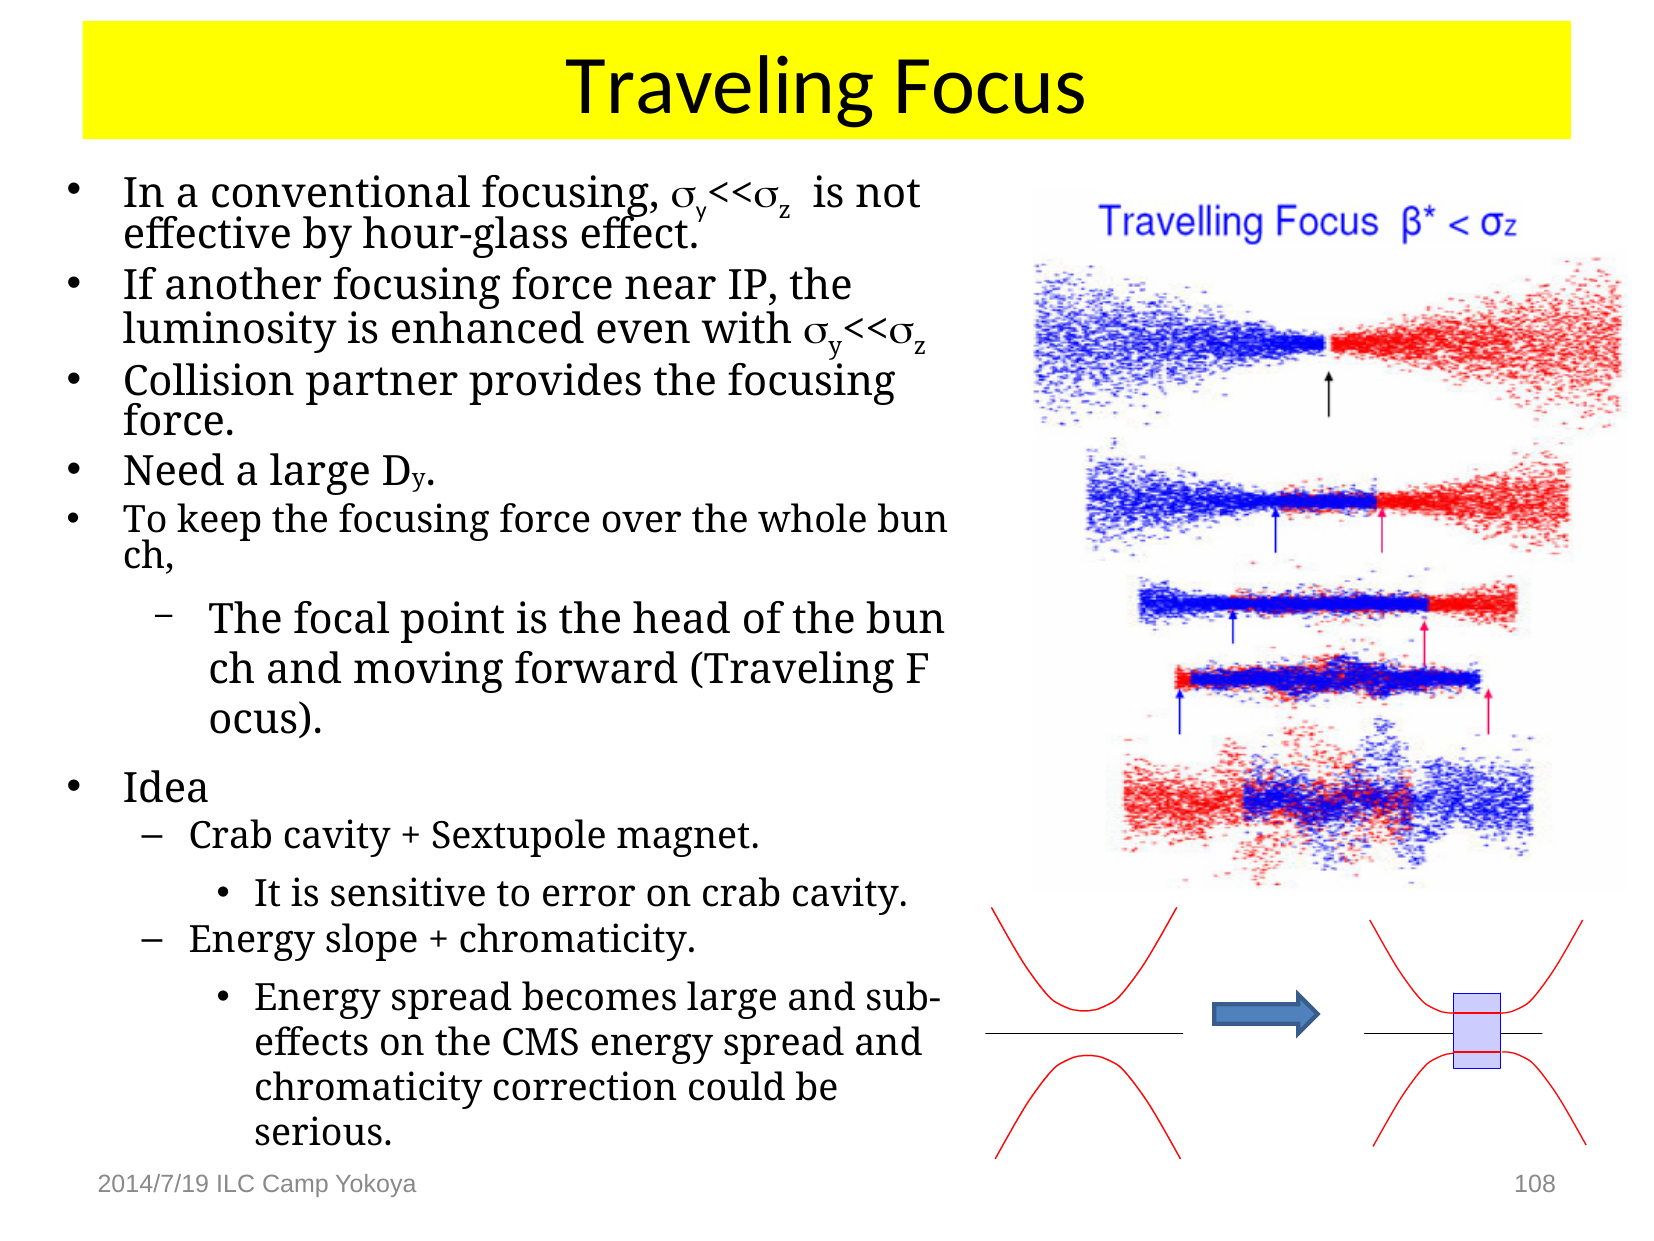

# Traveling Focus
In a conventional focusing, sy<<sz is not effective by hour-glass effect.
If another focusing force near IP, the luminosity is enhanced even with sy<<sz
Collision partner provides the focusing force.
Need a large Dy.
To keep the focusing force over the whole bunch,
The focal point is the head of the bunch and moving forward (Traveling Focus).
Idea
Crab cavity + Sextupole magnet.
It is sensitive to error on crab cavity.
Energy slope + chromaticity.
Energy spread becomes large and sub-effects on the CMS energy spread and chromaticity correction could be serious.
2014/7/19 ILC Camp Yokoya